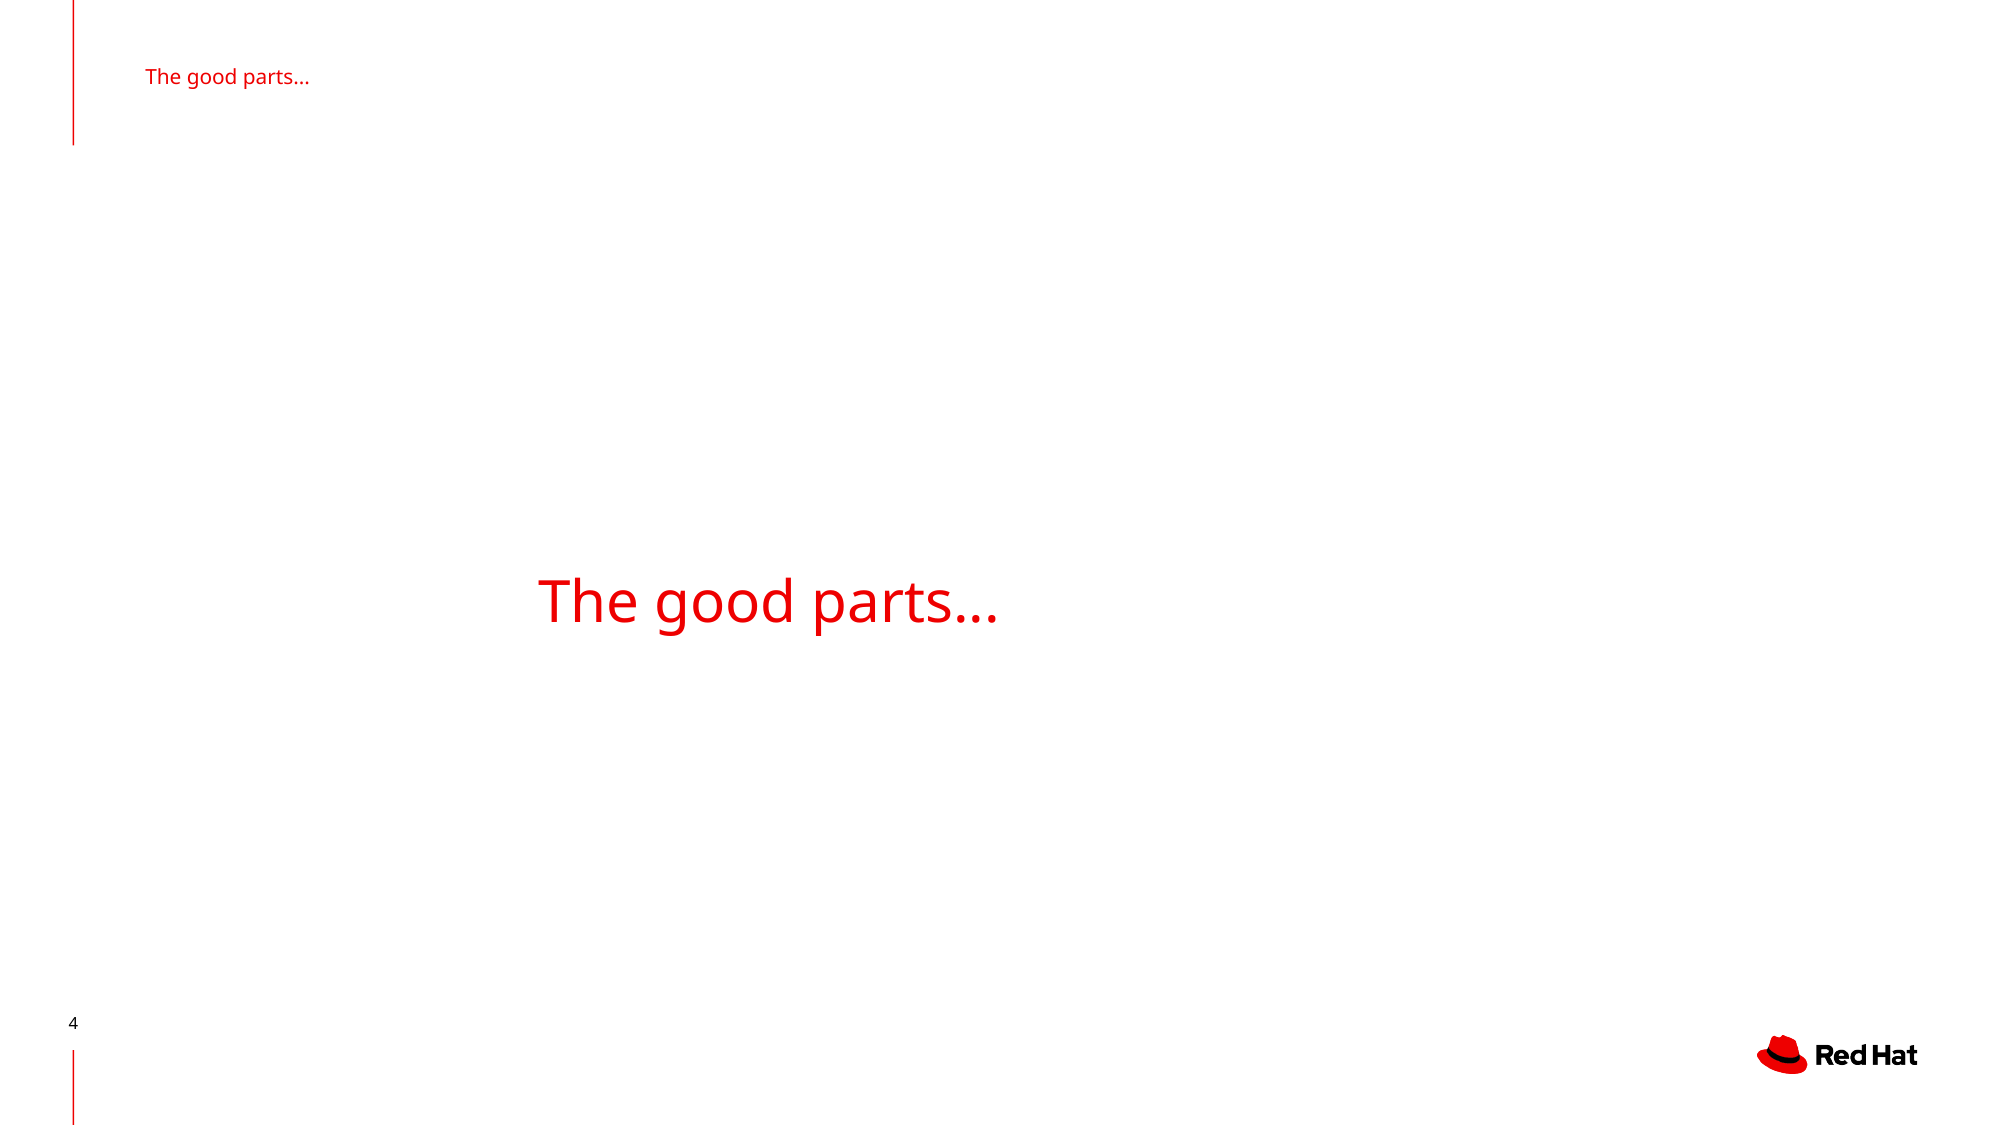

# The good parts...
The good parts...